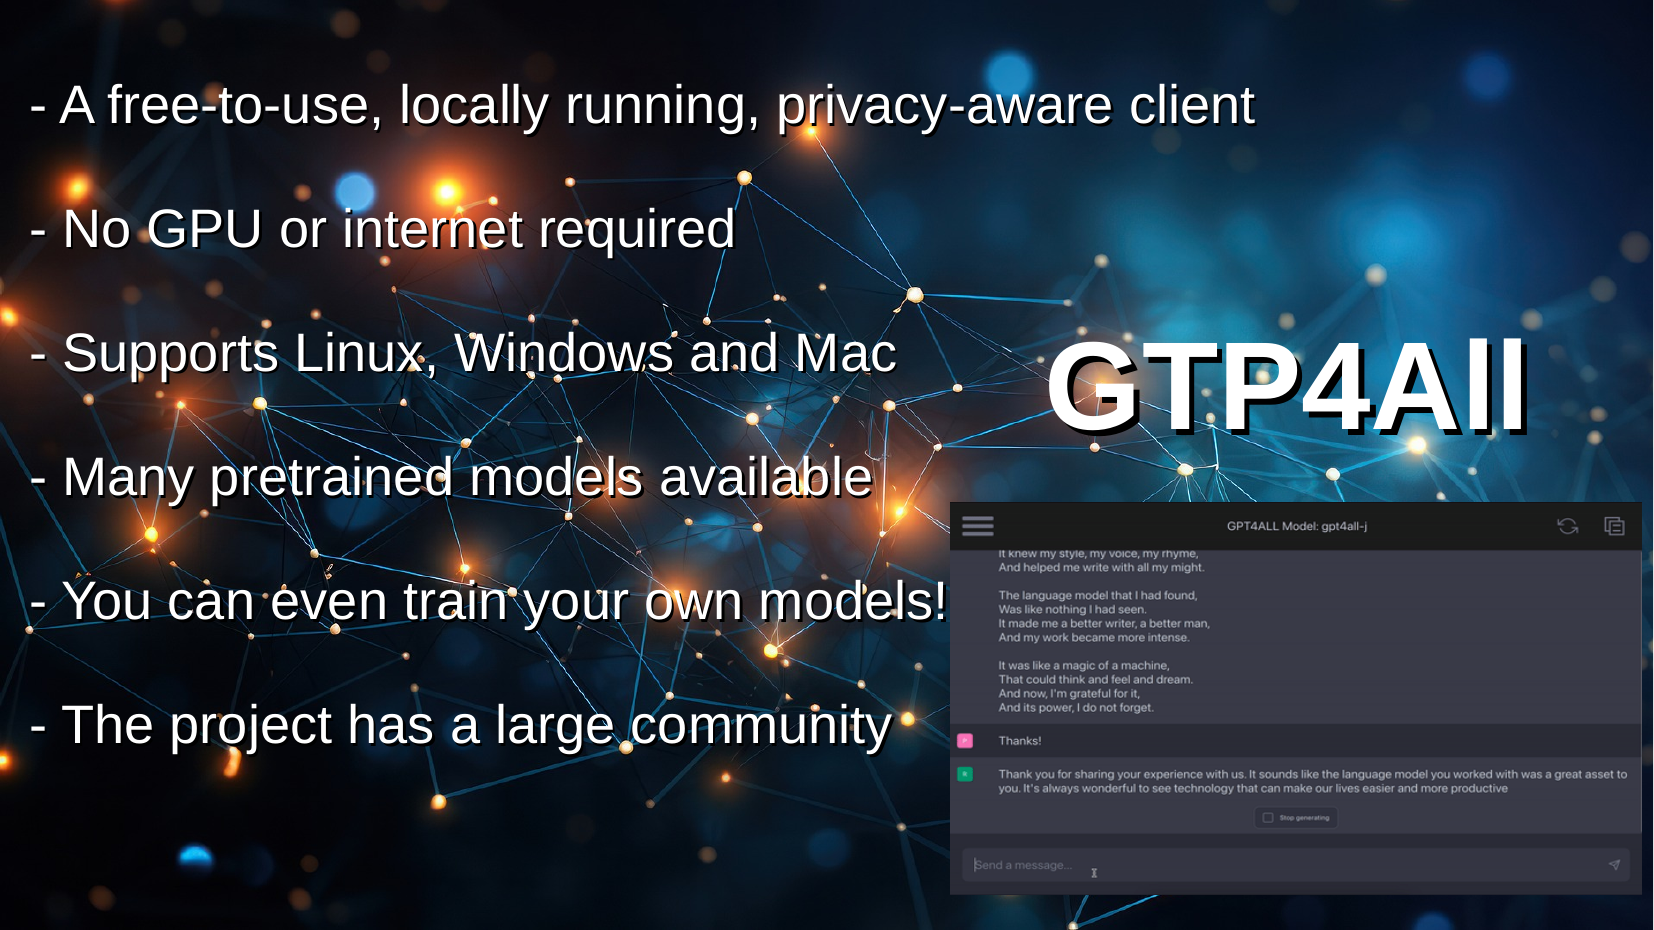

- A free-to-use, locally running, privacy-aware client
- No GPU or internet required
GTP4All
- Supports Linux, Windows and Mac
- Many pretrained models available
- You can even train your own models!
- The project has a large community